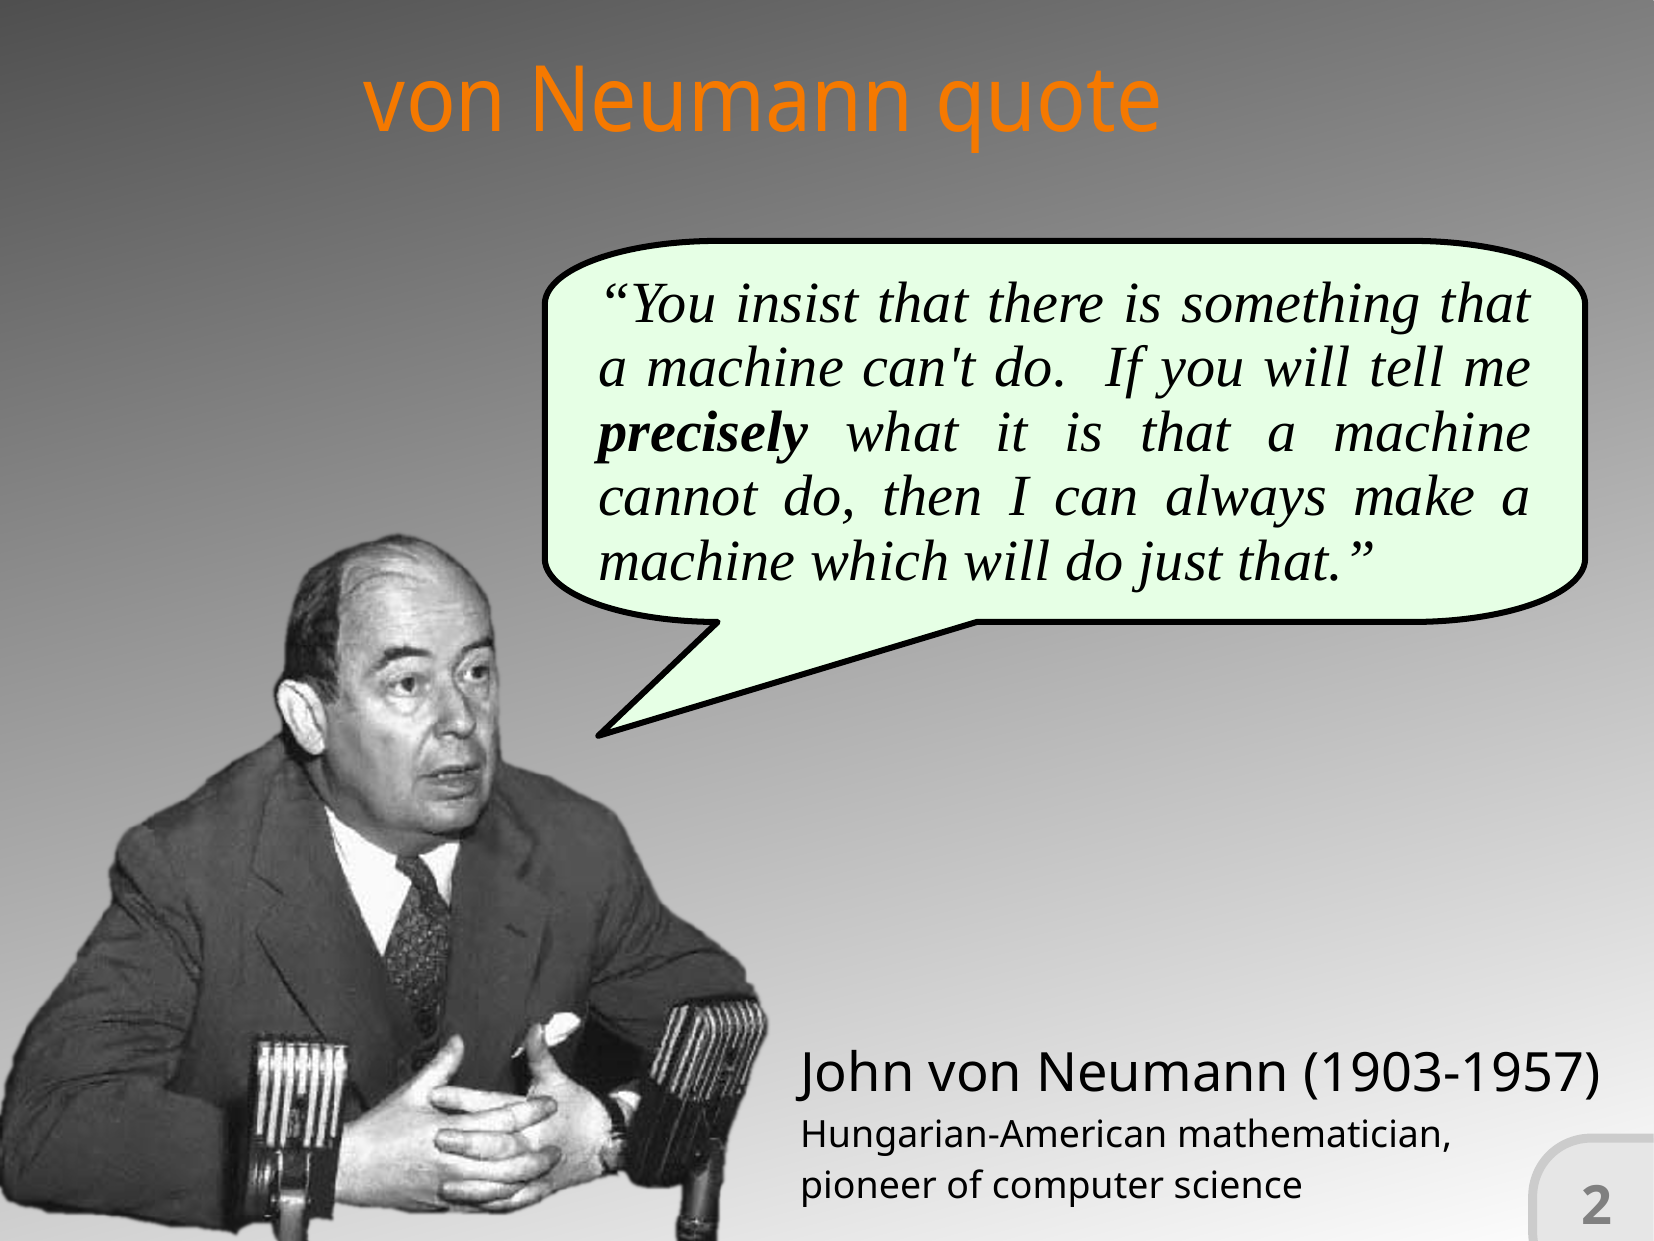

# von Neumann quote
“You insist that there is something that a machine can't do. If you will tell me precisely what it is that a machine cannot do, then I can always make a machine which will do just that.”
John von Neumann (1903-1957)
Hungarian-American mathematician,
pioneer of computer science
2